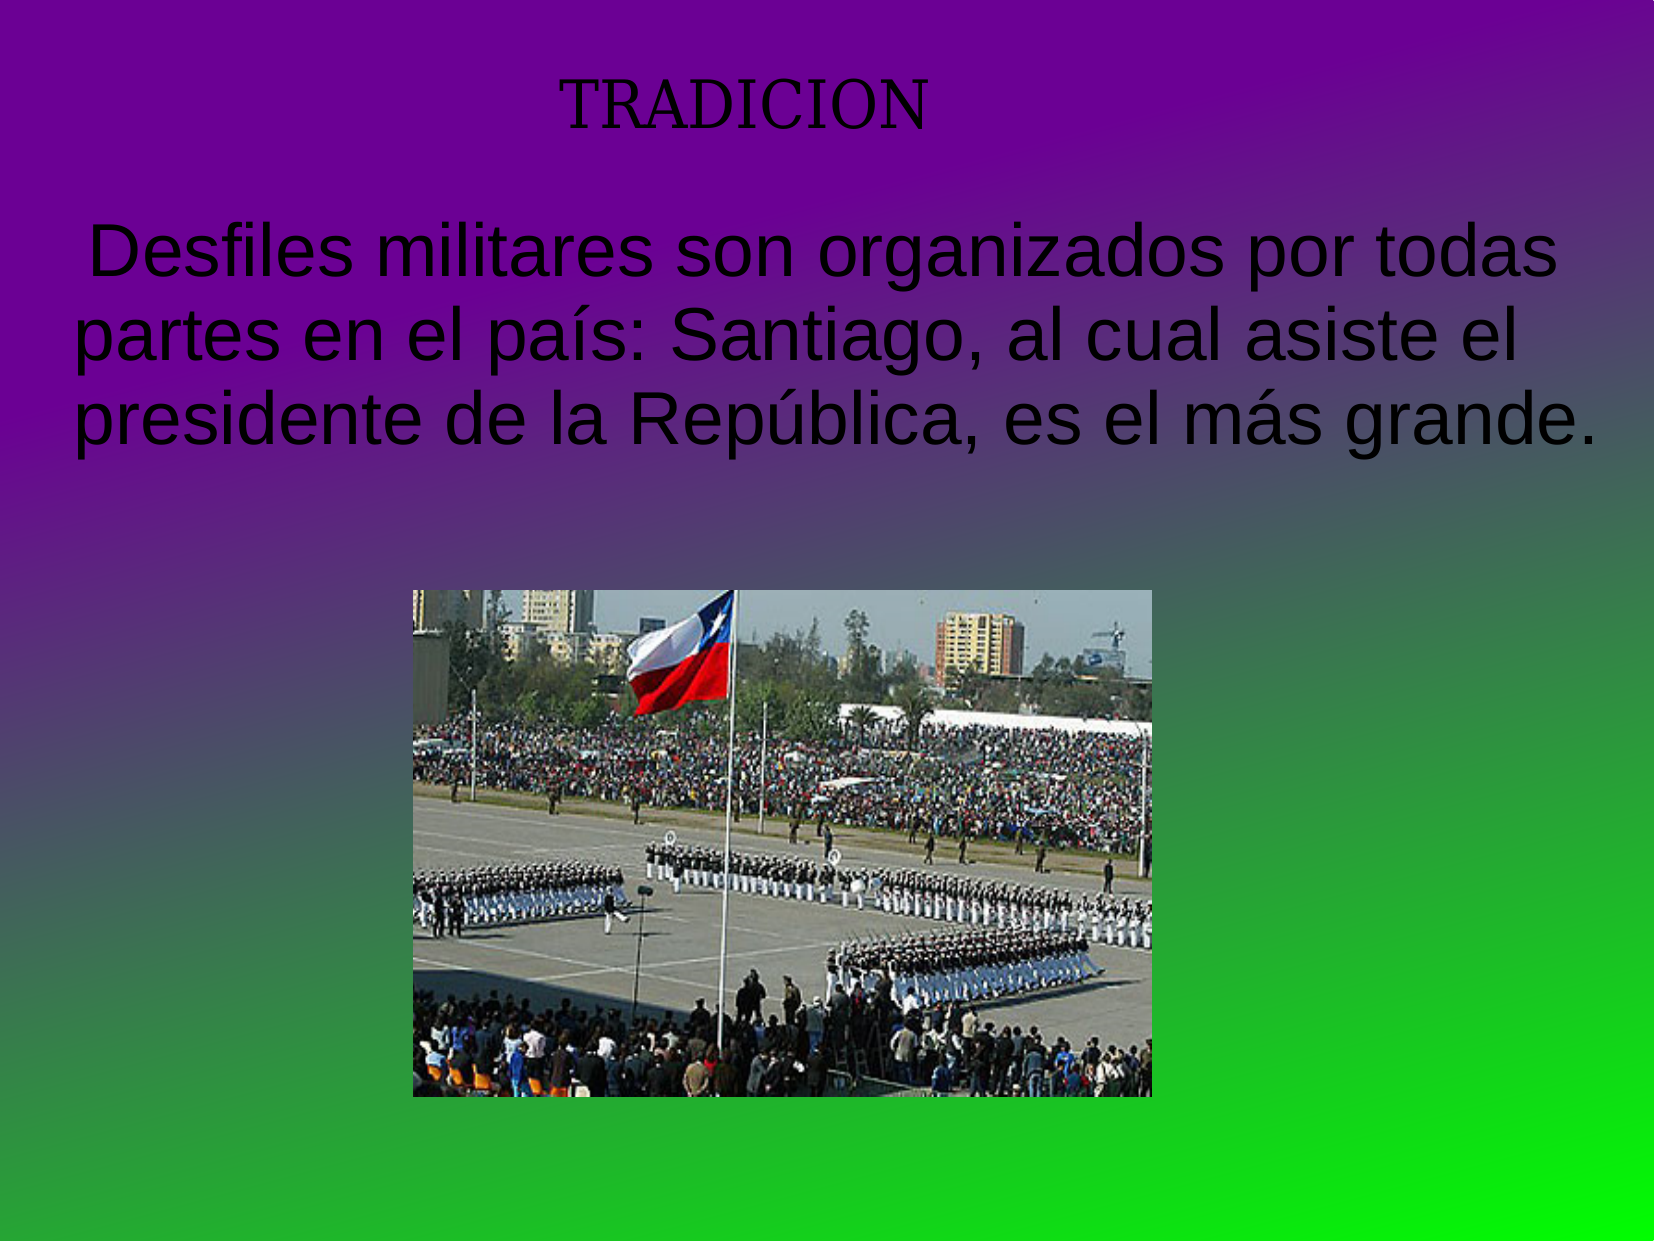

TRADICION
 Desfiles militares son organizados por todas partes en el país: Santiago, al cual asiste el presidente de la República, es el más grande.